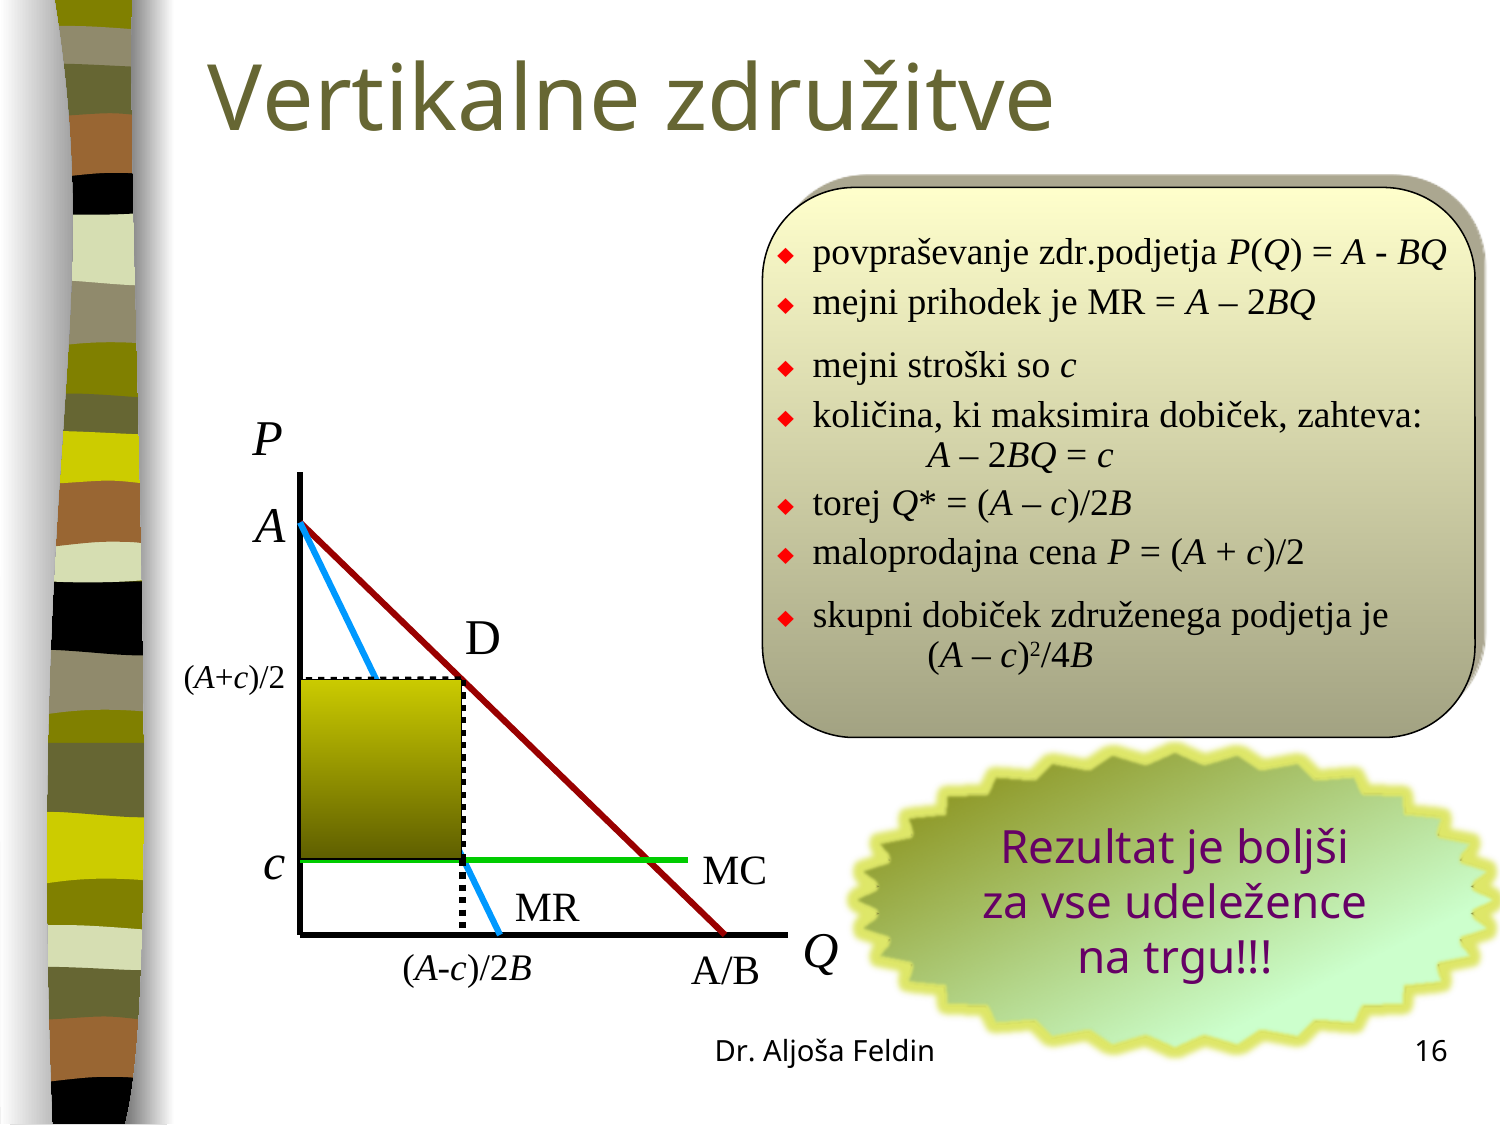

# Vertikalne združitve
povpraševanje zdr.podjetja P(Q) = A - BQ
mejni prihodek je MR = A – 2BQ
mejni stroški so c
količina, ki maksimira dobiček, zahteva: 	A – 2BQ = c
P
torej Q* = (A – c)/2B
A
maloprodajna cena P = (A + c)/2
skupni dobiček združenega podjetja je 	(A – c)2/4B
D
(A+c)/2
Rezultat je boljši za vse udeležence na trgu!!!
c
MC
MR
Q
(A-c)/2B
A/B
Dr. Aljoša Feldin